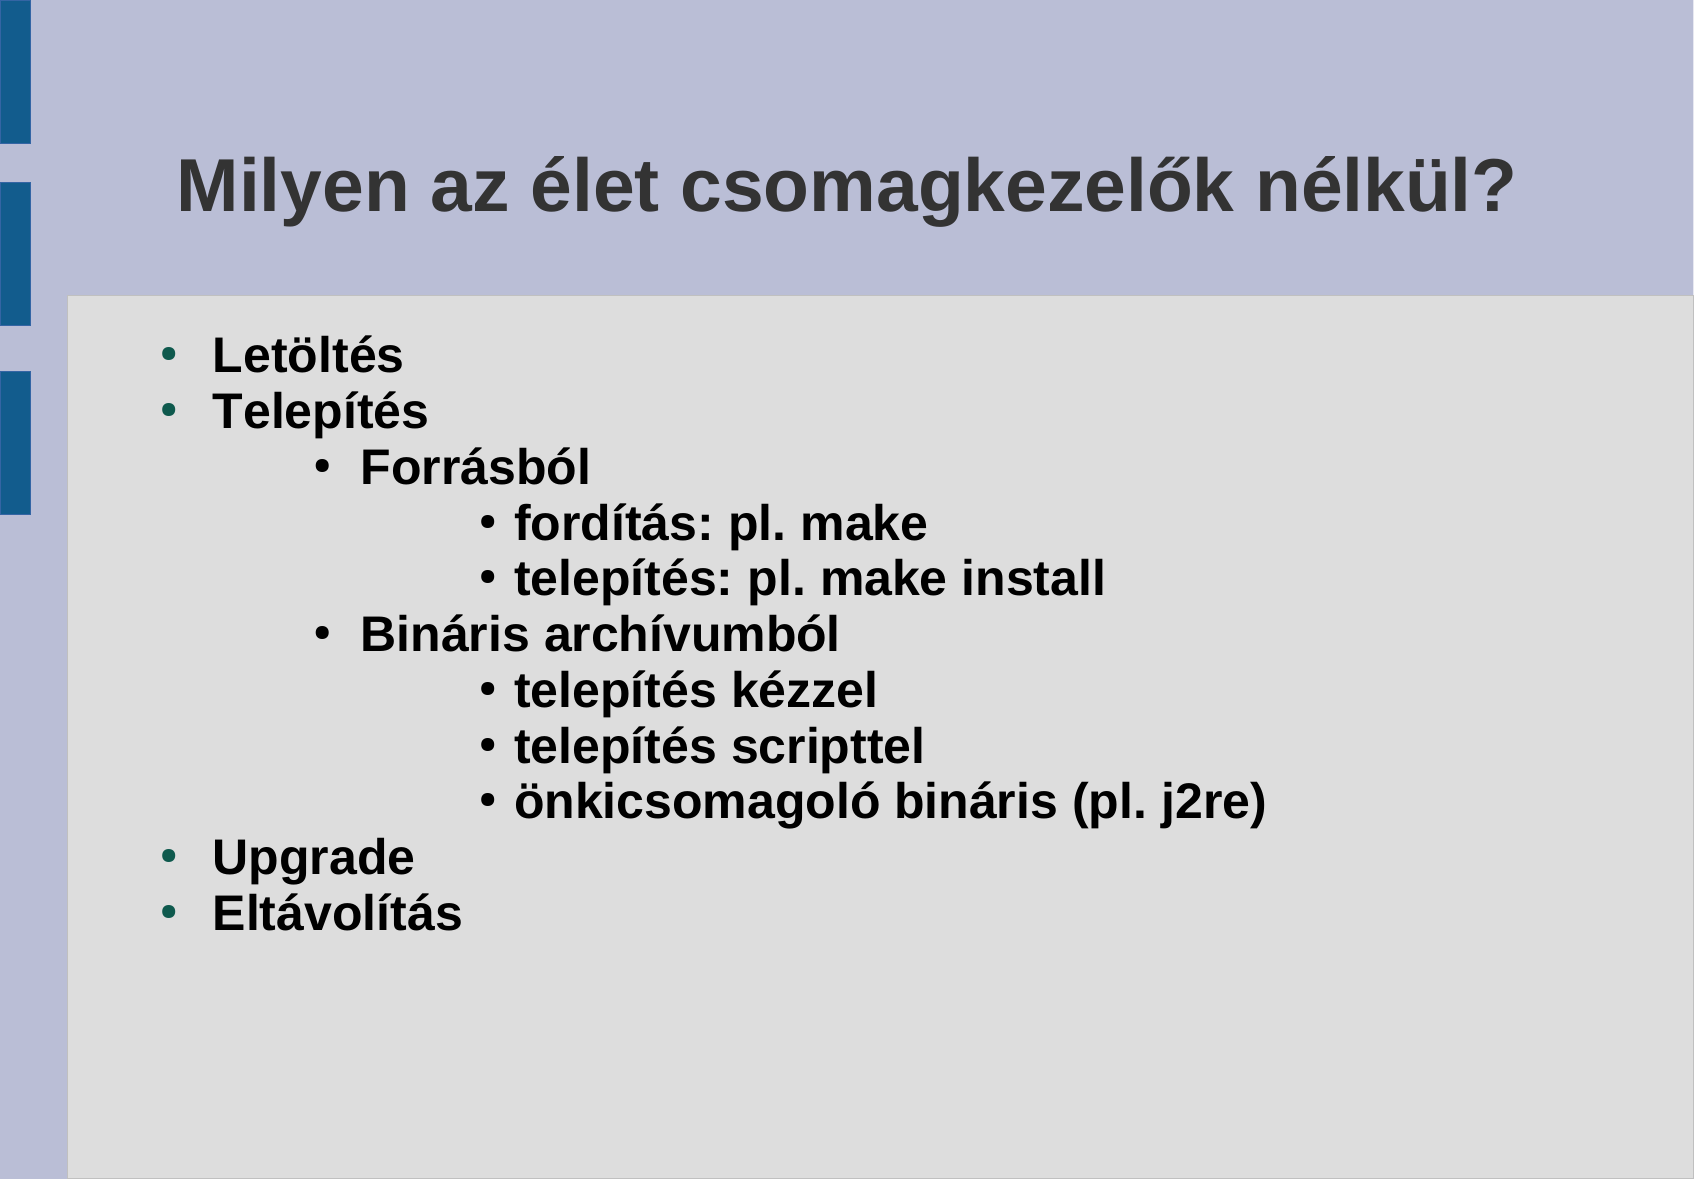

# Milyen az élet csomagkezelők nélkül?
Letöltés
Telepítés
Forrásból
fordítás: pl. make
telepítés: pl. make install
Bináris archívumból
telepítés kézzel
telepítés scripttel
önkicsomagoló bináris (pl. j2re)
Upgrade
Eltávolítás